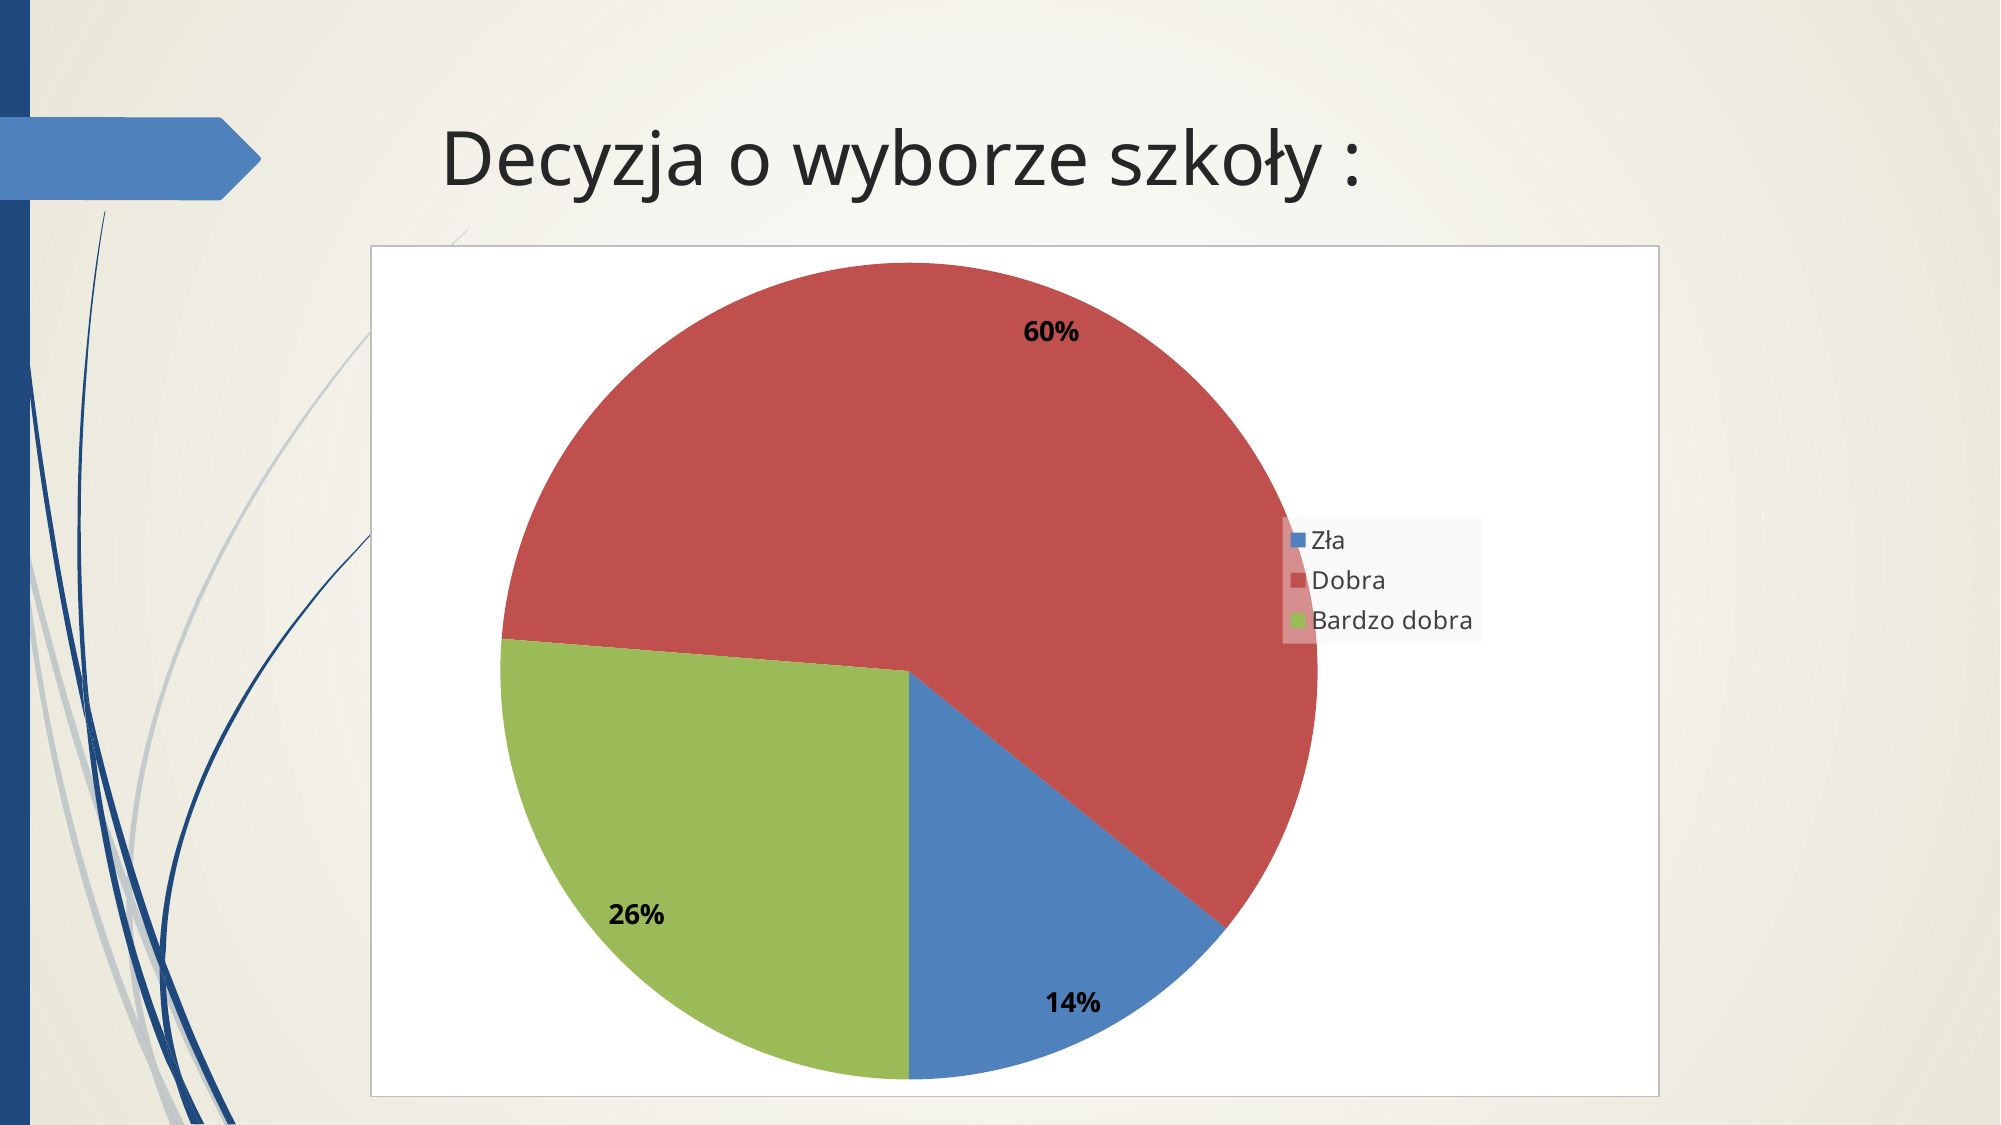

# Decyzja o wyborze szkoły :
### Chart
| Category | | | |
|---|---|---|---|
| Zła | 0.14 | 0.0 | 0.0 |
| Dobra | 0.59 | 0.0 | 0.0 |
| Bardzo dobra | 0.26 | 0.0 | 0.0 |